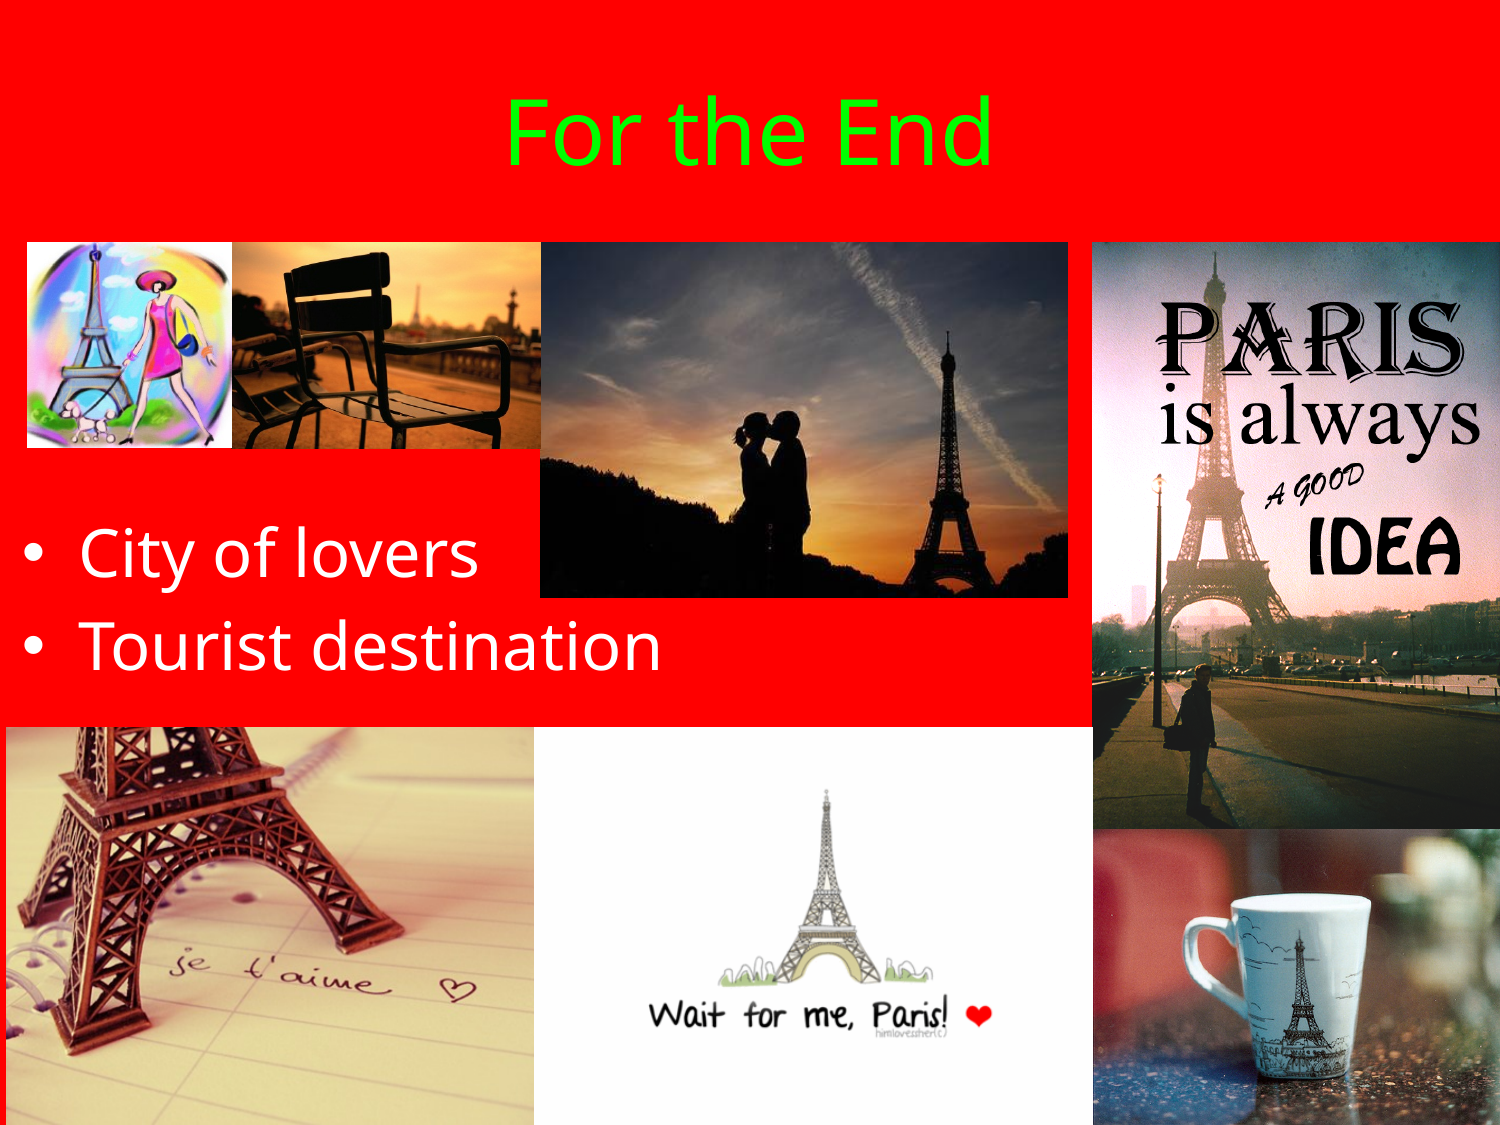

# For the End
City of lovers
Tourist destination